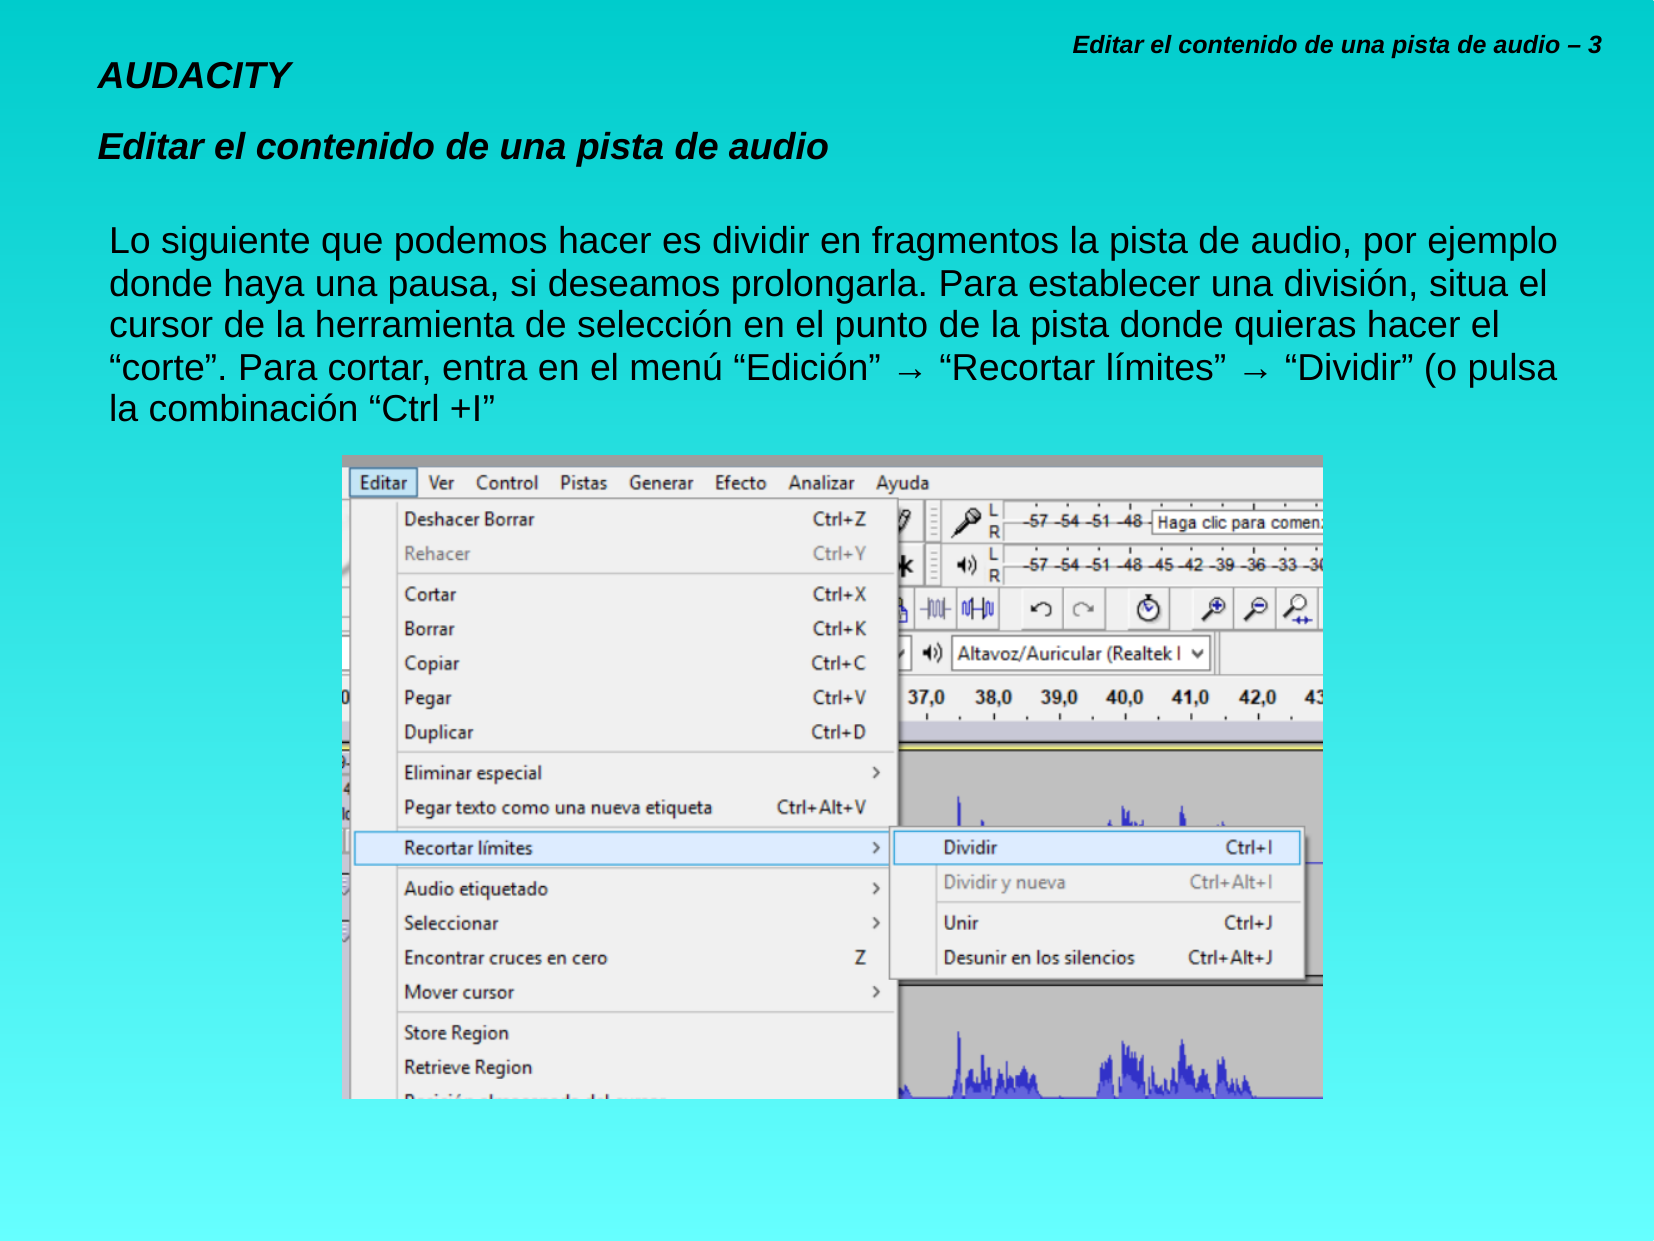

Editar el contenido de una pista de audio – 3
AUDACITY
Editar el contenido de una pista de audio
Lo siguiente que podemos hacer es dividir en fragmentos la pista de audio, por ejemplo donde haya una pausa, si deseamos prolongarla. Para establecer una división, situa el cursor de la herramienta de selección en el punto de la pista donde quieras hacer el “corte”. Para cortar, entra en el menú “Edición” → “Recortar límites” → “Dividir” (o pulsa la combinación “Ctrl +I”